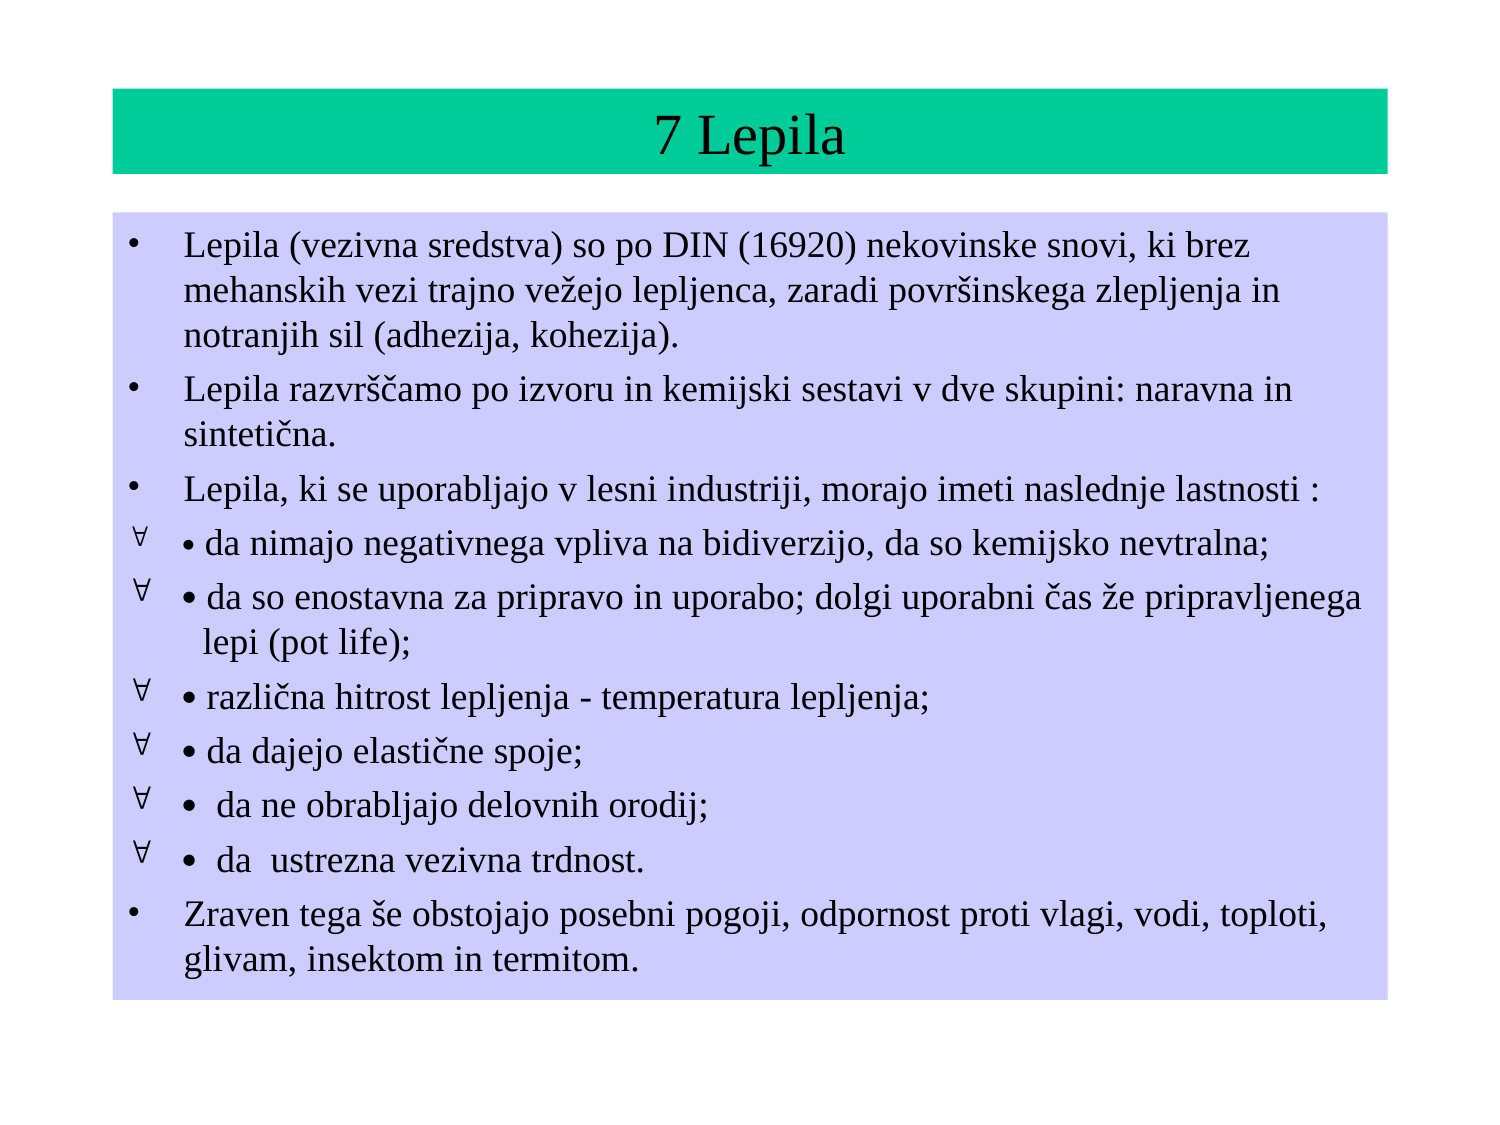

# 7 Lepila
Lepila (vezivna sredstva) so po DIN (16920) nekovinske snovi, ki brez mehanskih vezi trajno vežejo lepljenca, zaradi površinskega zlepljenja in notranjih sil (adhezija, kohezija).
Lepila razvrščamo po izvoru in kemijski sestavi v dve skupini: naravna in sintetična.
Lepila, ki se uporabljajo v lesni industriji, morajo imeti naslednje lastnosti :
 da nimajo negativnega vpliva na bidiverzijo, da so kemijsko nevtralna;
 da so enostavna za pripravo in uporabo; dolgi uporabni čas že pripravljenega lepi (pot life);
 različna hitrost lepljenja - temperatura lepljenja;
 da dajejo elastične spoje;
  da ne obrabljajo delovnih orodij;
  da ustrezna vezivna trdnost.
Zraven tega še obstojajo posebni pogoji, odpornost proti vlagi, vodi, toploti, glivam, insektom in termitom.